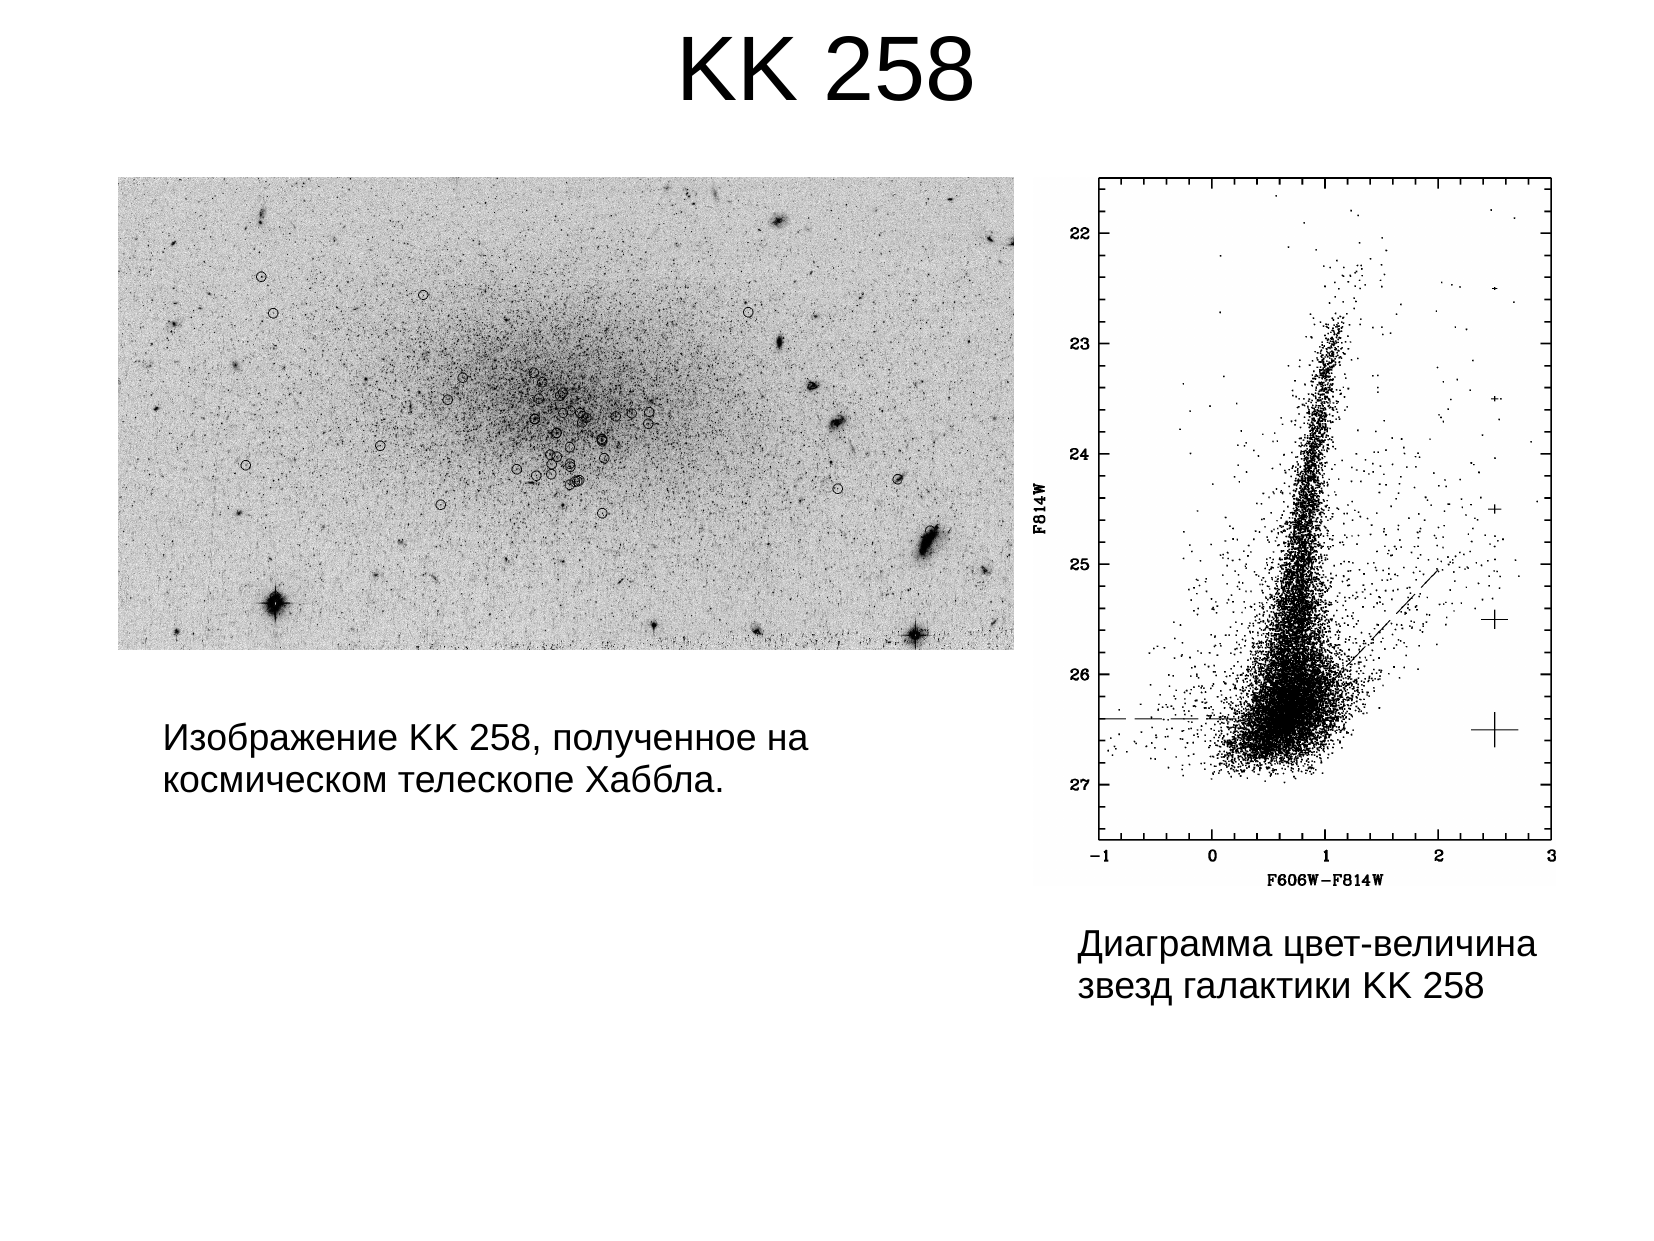

# KK 258
Изображение KK 258, полученное на космическом телескопе Хаббла.
Диаграмма цвет-величина звезд галактики KK 258